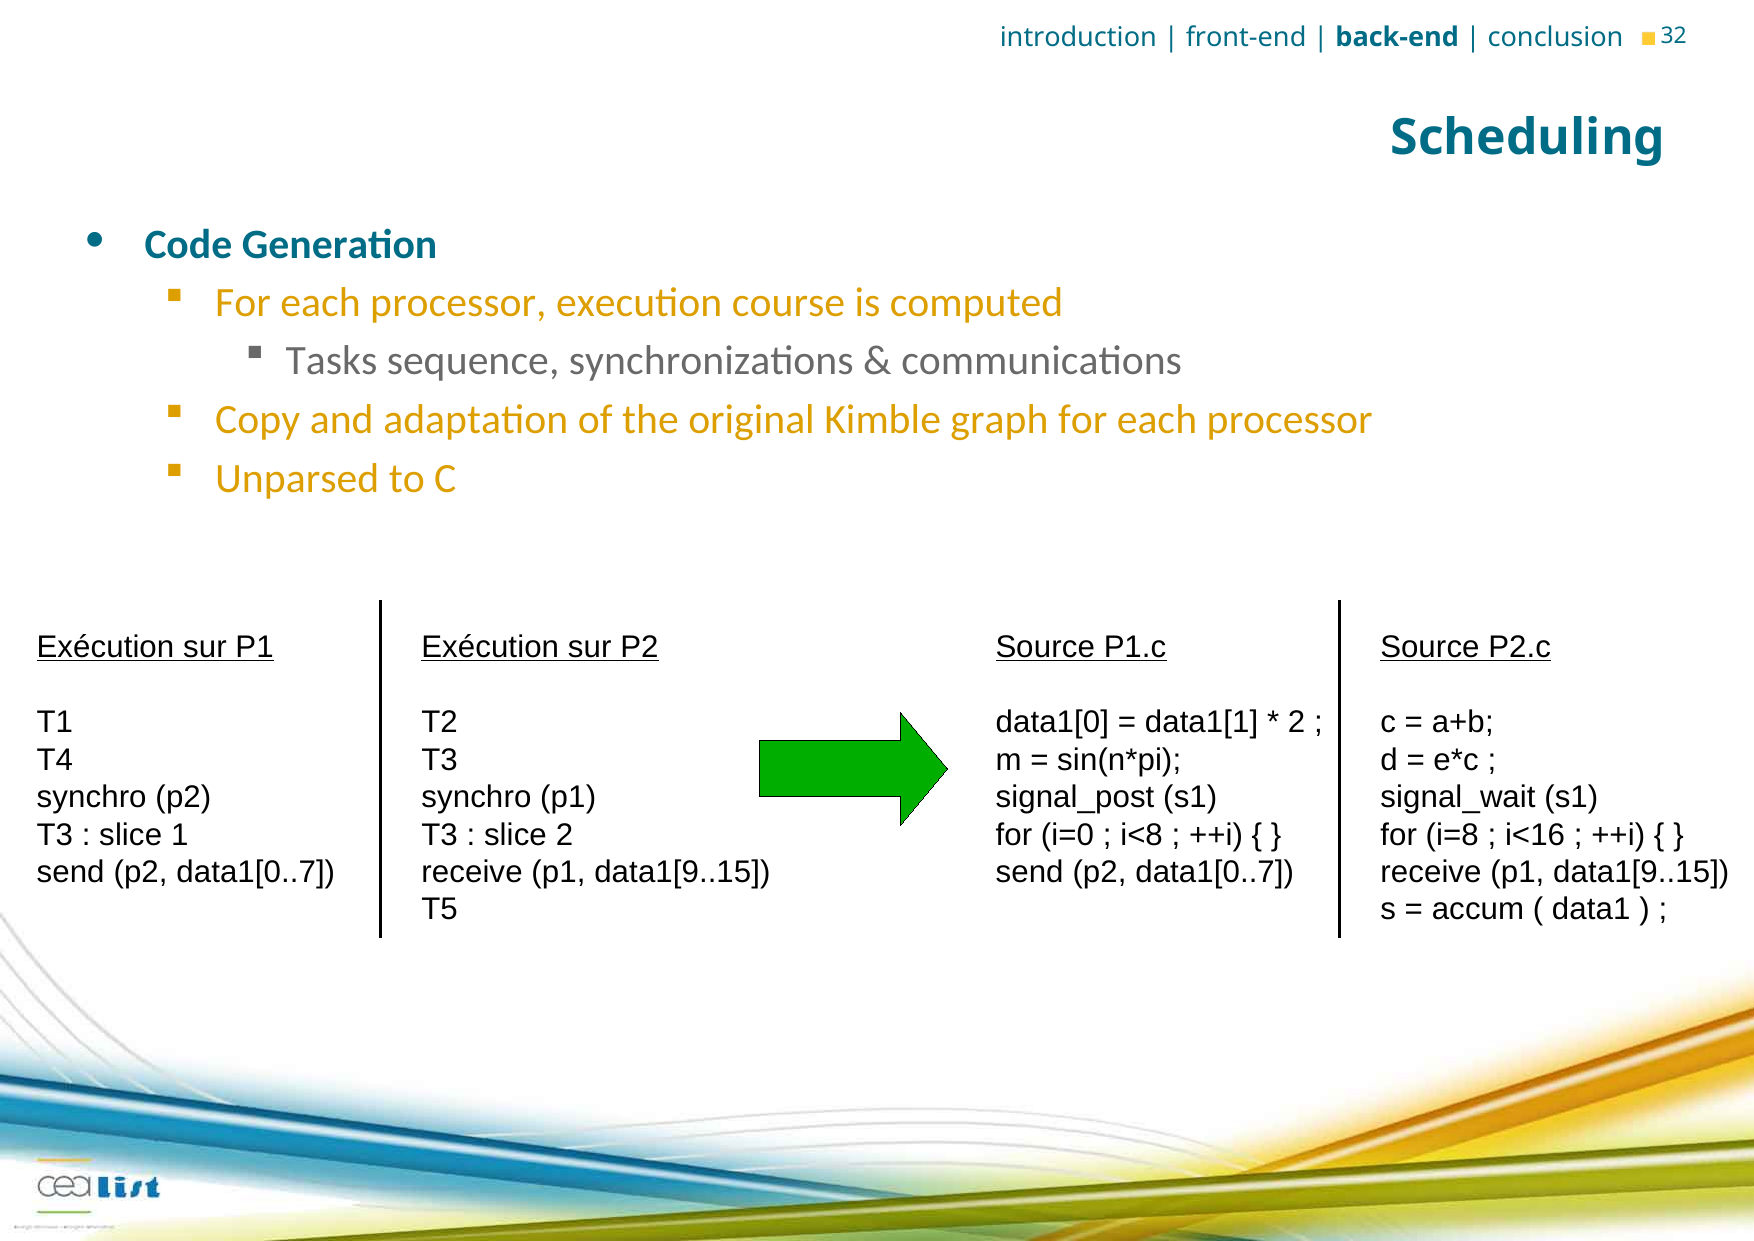

introduction | front-end | back-end | conclusion
Scheduling
# Code Generation
For each processor, execution course is computed
Tasks sequence, synchronizations & communications
Copy and adaptation of the original Kimble graph for each processor
Unparsed to C
Exécution sur P1
T1
T4
synchro (p2)
T3 : slice 1
send (p2, data1[0..7])
Exécution sur P2
T2
T3
synchro (p1)
T3 : slice 2
receive (p1, data1[9..15])
T5
Source P1.c
data1[0] = data1[1] * 2 ;
m = sin(n*pi);
signal_post (s1)
for (i=0 ; i<8 ; ++i) { }
send (p2, data1[0..7])
Source P2.c
c = a+b;
d = e*c ;
signal_wait (s1)
for (i=8 ; i<16 ; ++i) { }
receive (p1, data1[9..15])
s = accum ( data1 ) ;